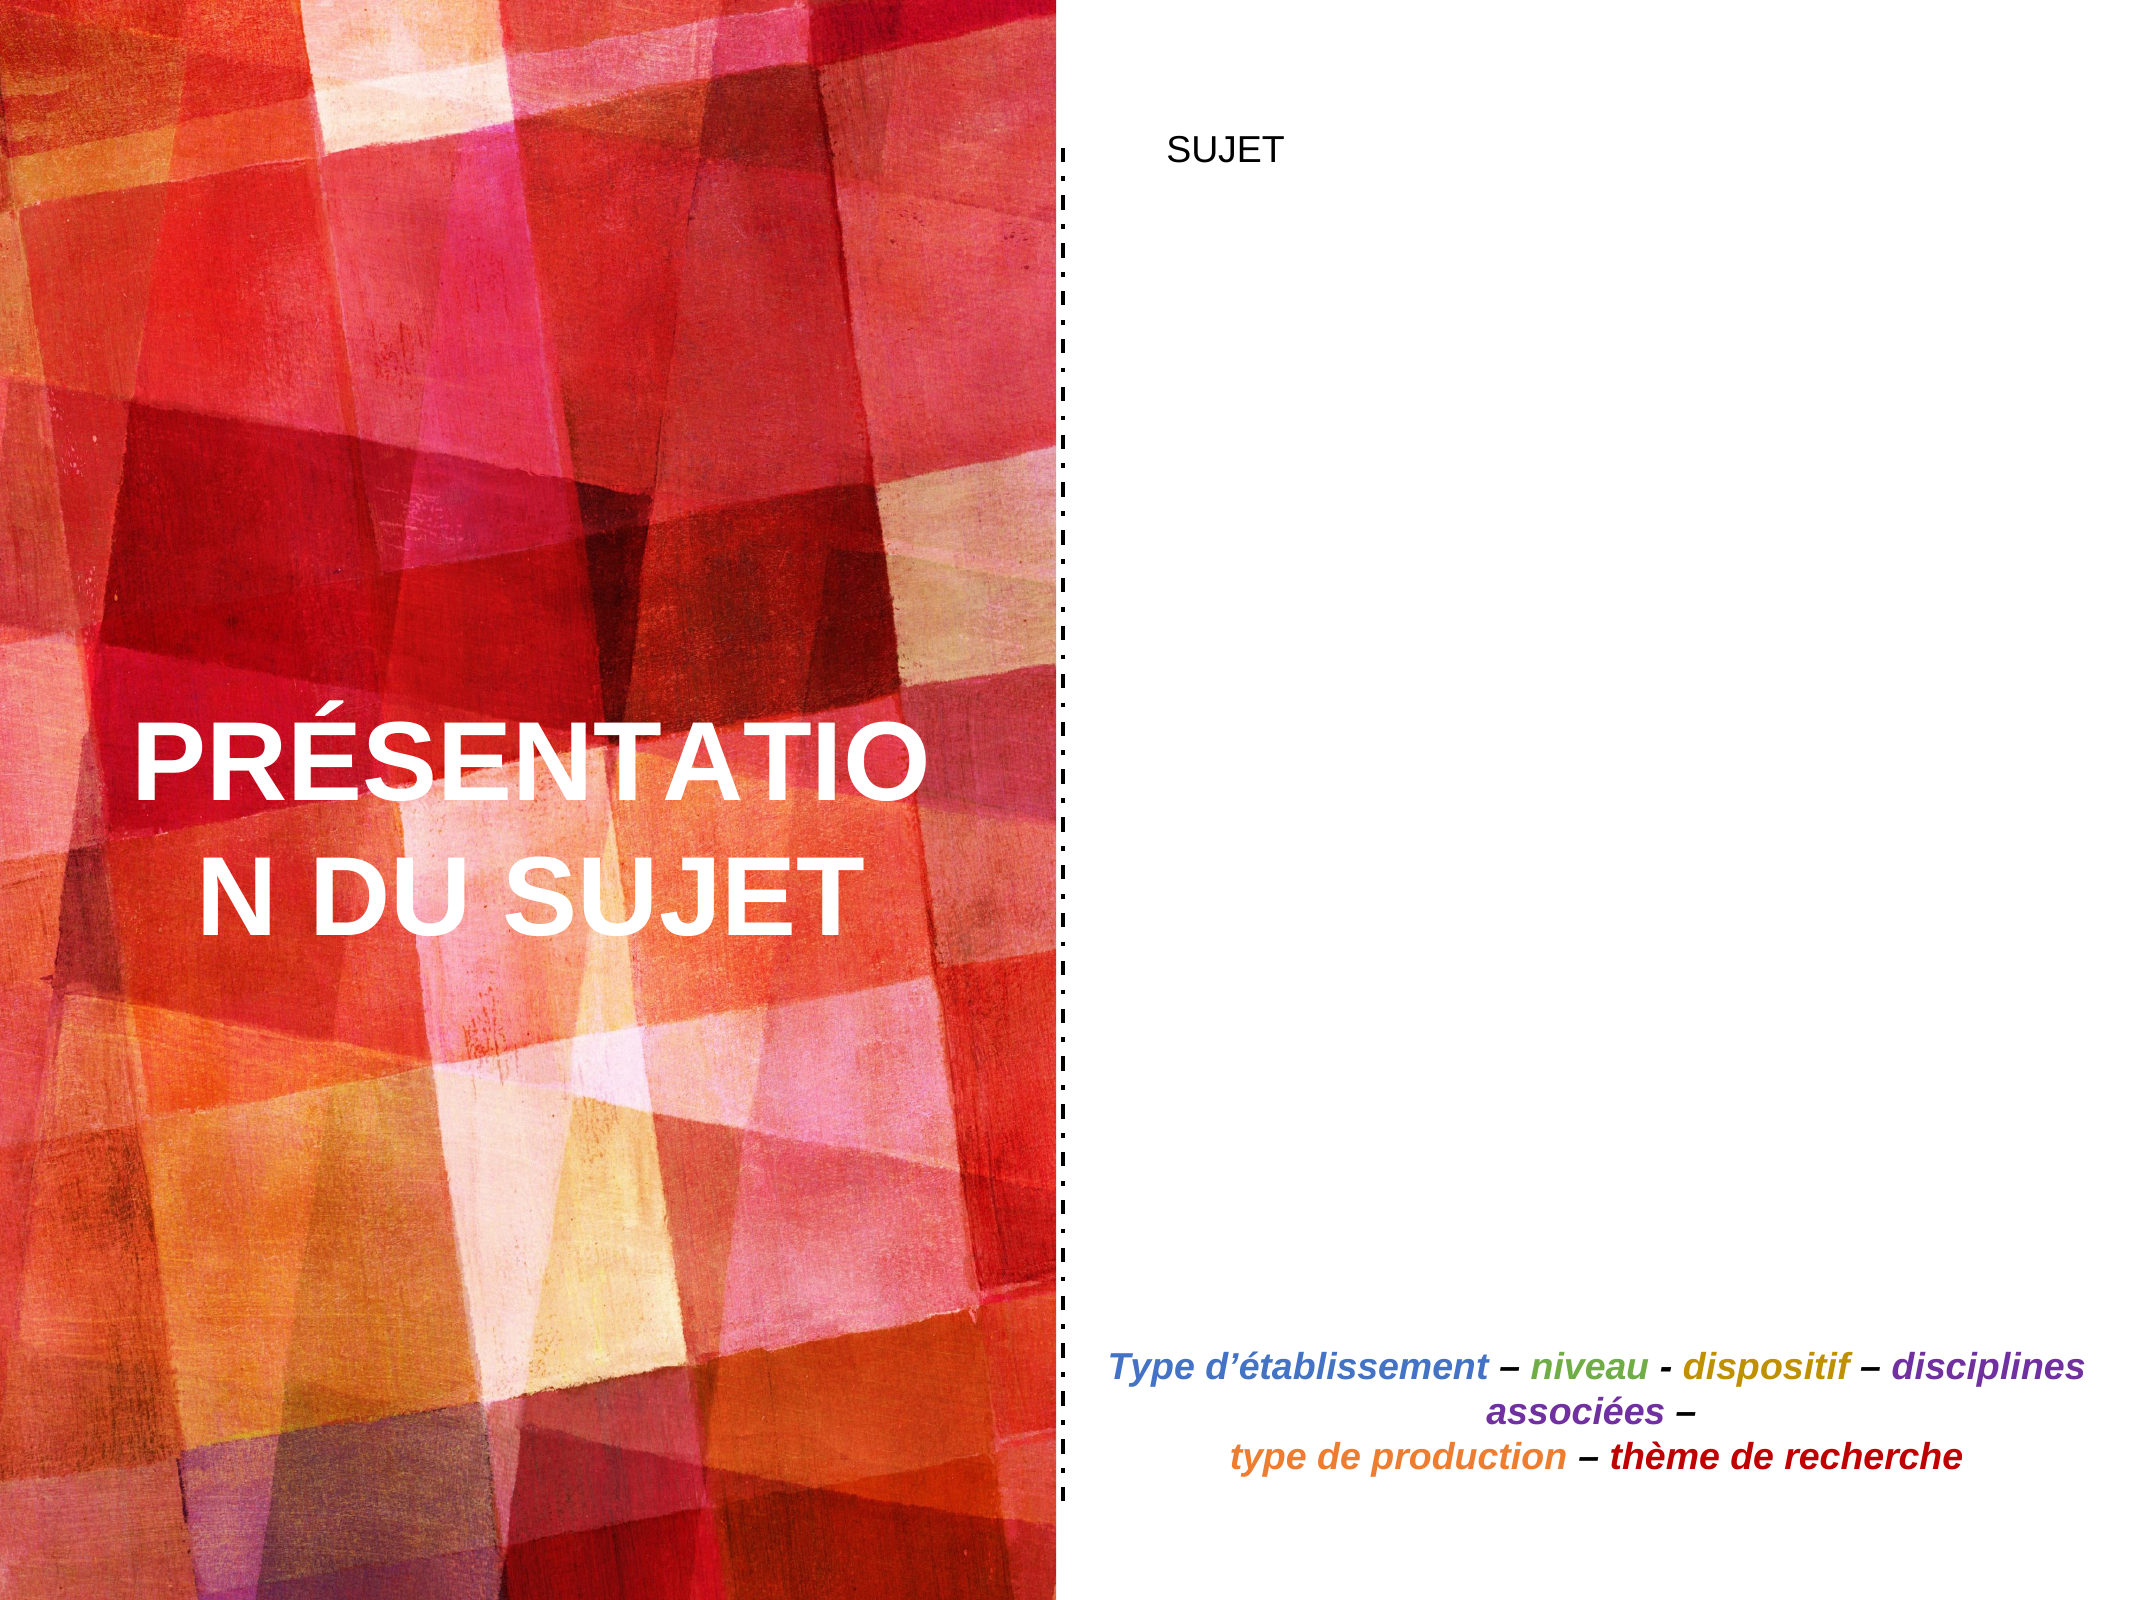

SUJET
PRÉSENTATION DU SUJET
Type d’établissement – niveau - dispositif – disciplines associées –
type de production – thème de recherche